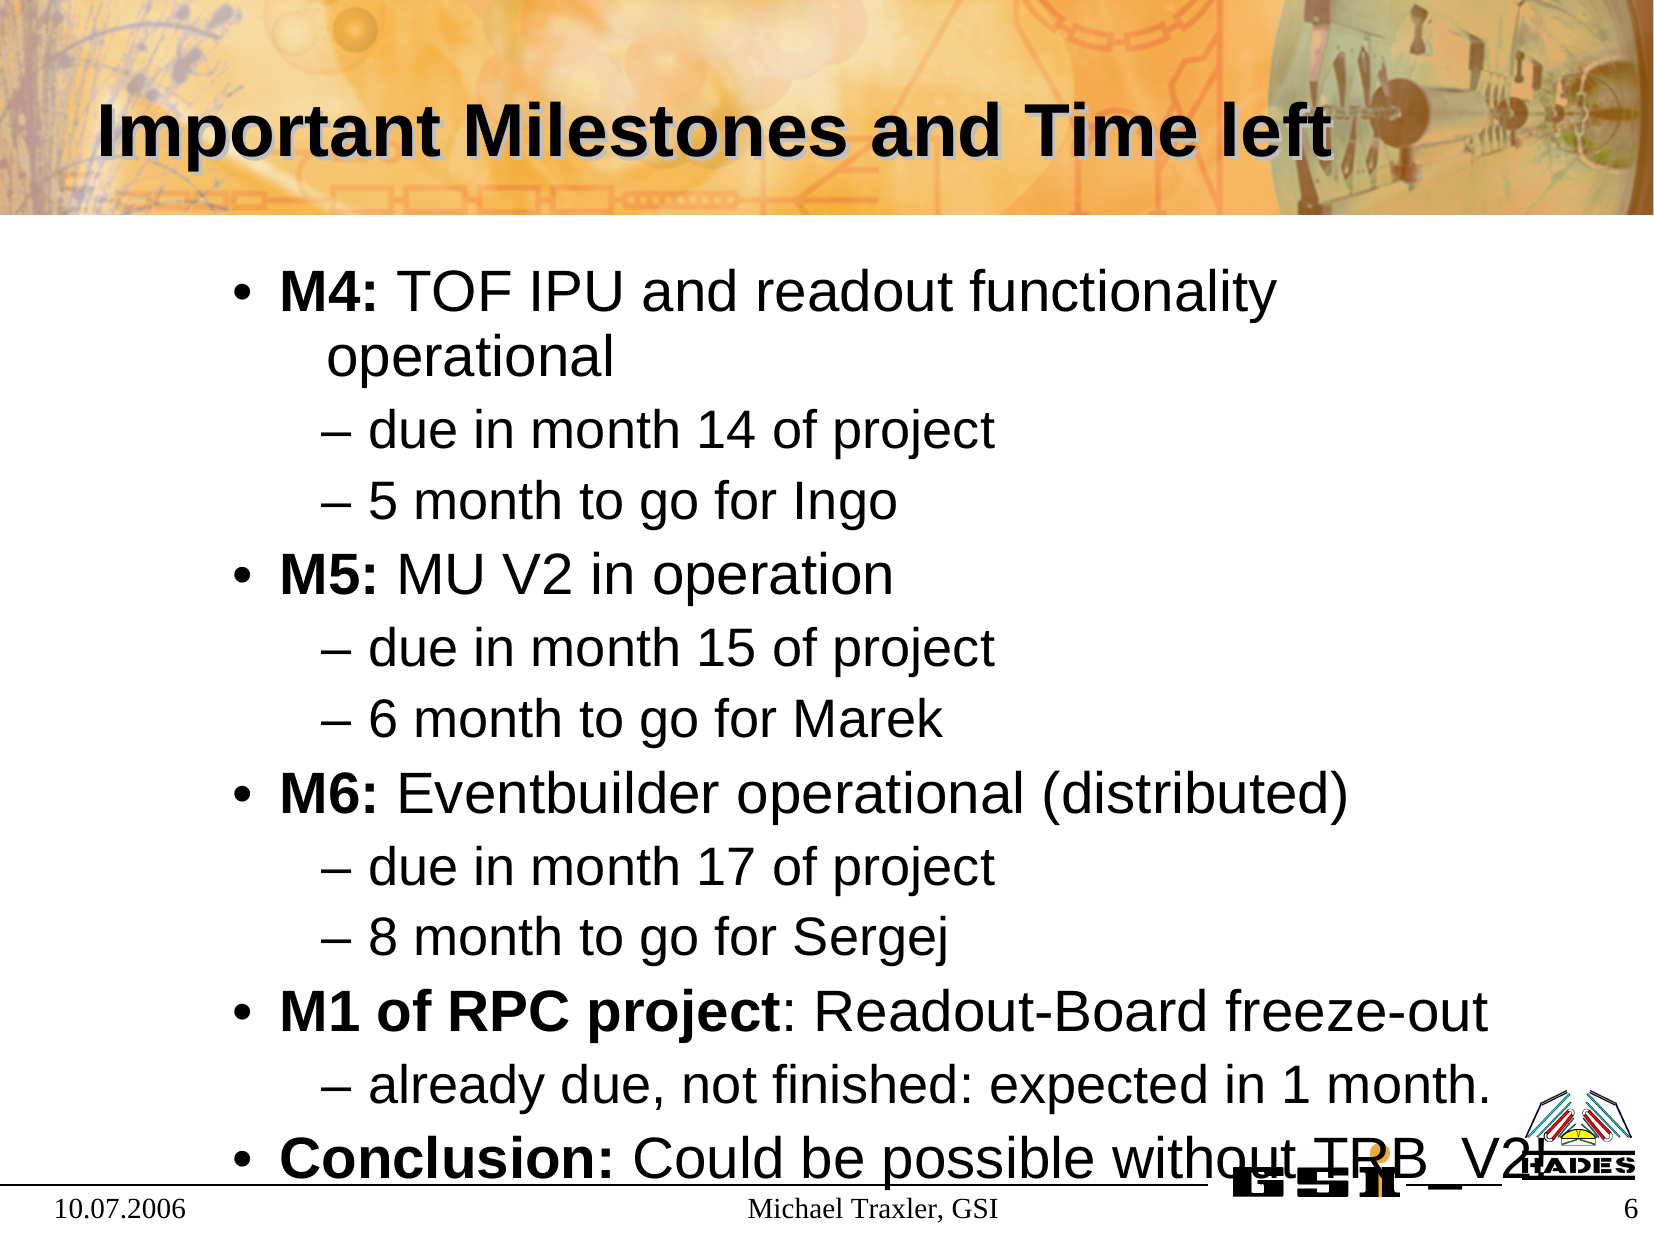

# Important Milestones and Time left
M4: TOF IPU and readout functionality operational
due in month 14 of project
5 month to go for Ingo
M5: MU V2 in operation
due in month 15 of project
6 month to go for Marek
M6: Eventbuilder operational (distributed)
due in month 17 of project
8 month to go for Sergej
M1 of RPC project: Readout-Board freeze-out
already due, not finished: expected in 1 month.
Conclusion: Could be possible without TRB_V2!
10.07.2006
Michael Traxler, GSI
6